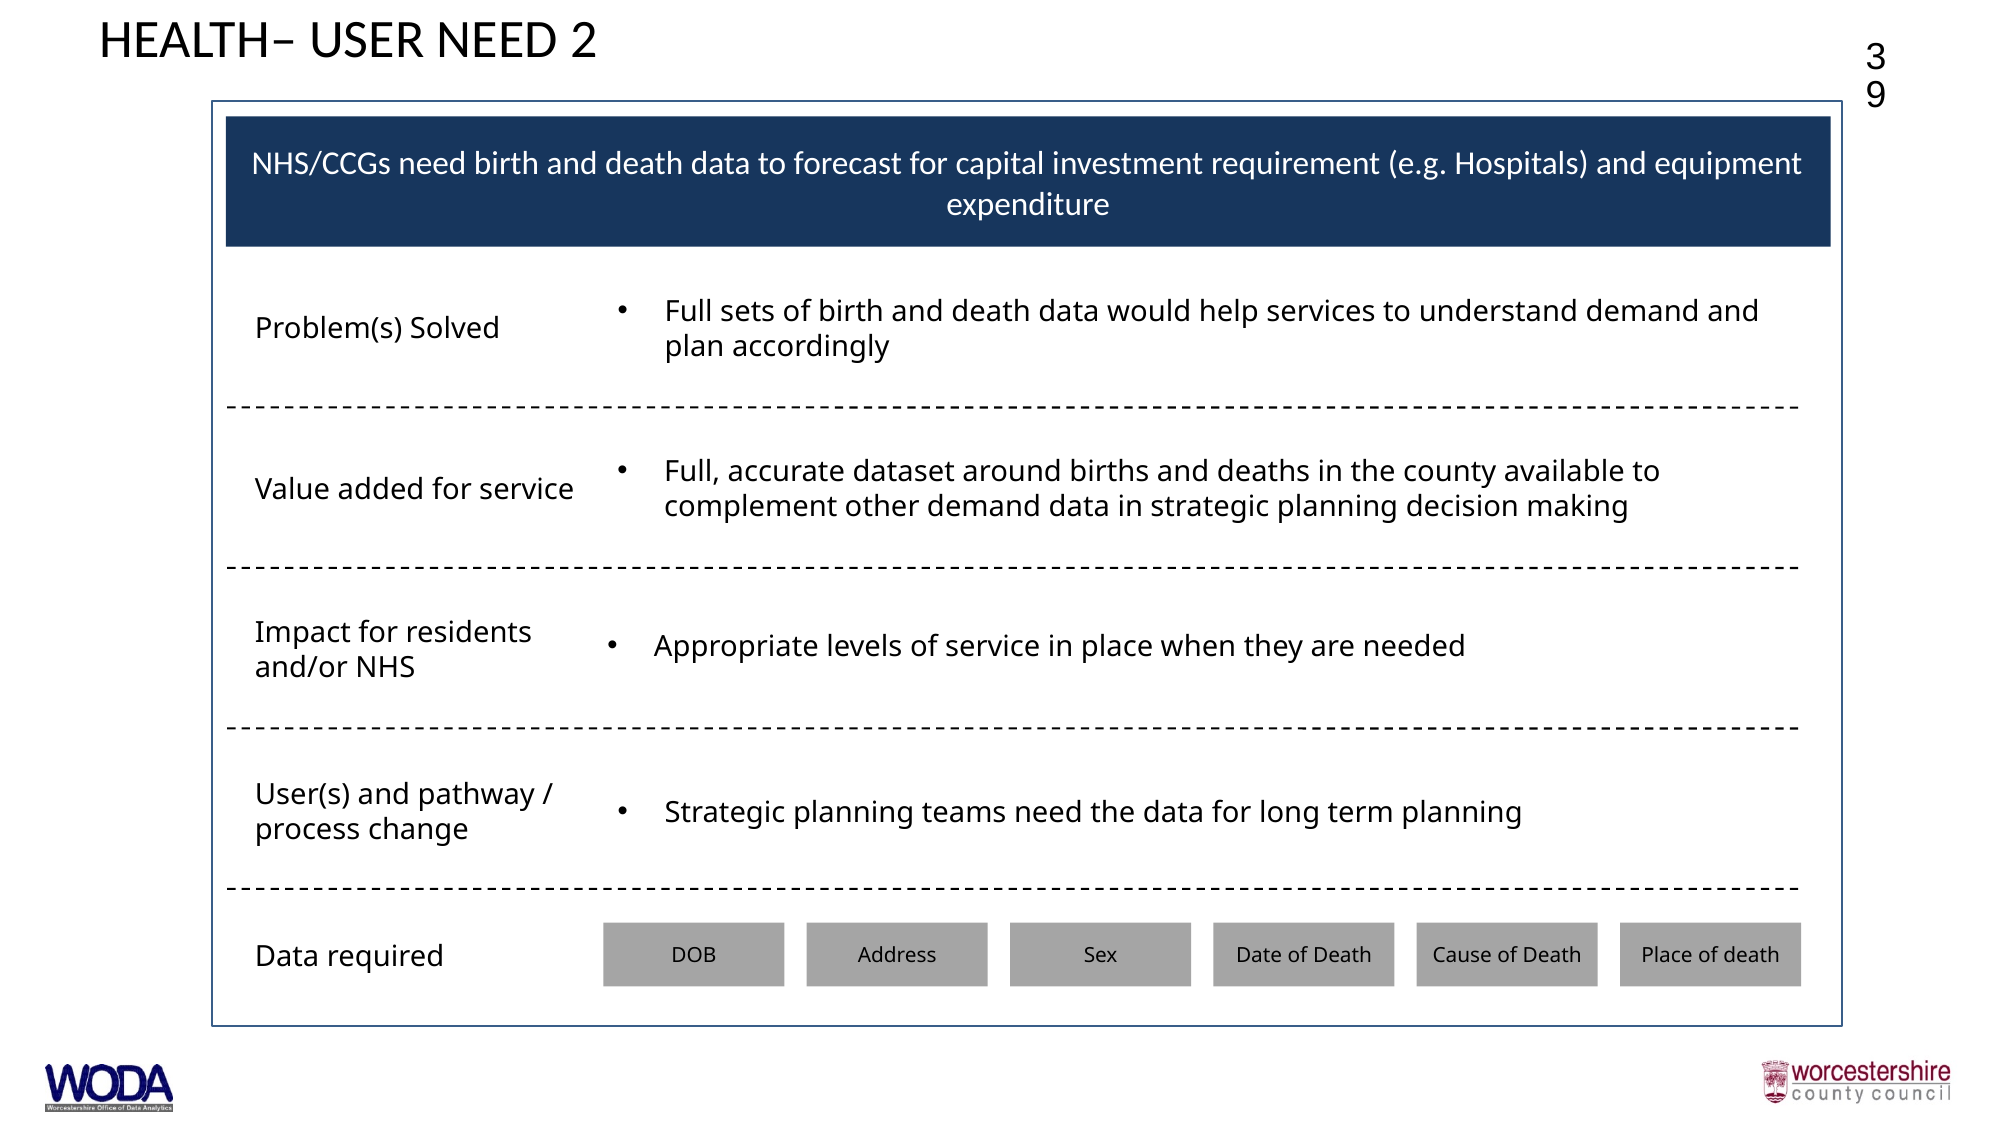

# HEALTH– USER NEED 2
NHS/CCGs need birth and death data to forecast for capital investment requirement (e.g. Hospitals) and equipment expenditure
Problem(s) Solved
Full sets of birth and death data would help services to understand demand and plan accordingly
Full, accurate dataset around births and deaths in the county available to complement other demand data in strategic planning decision making
Value added for service
Impact for residents and/or NHS
User(s) and pathway / process change
Strategic planning teams need the data for long term planning
Data required
DOB
Address
Sex
Date of Death
Cause of Death
Place of death
Appropriate levels of service in place when they are needed